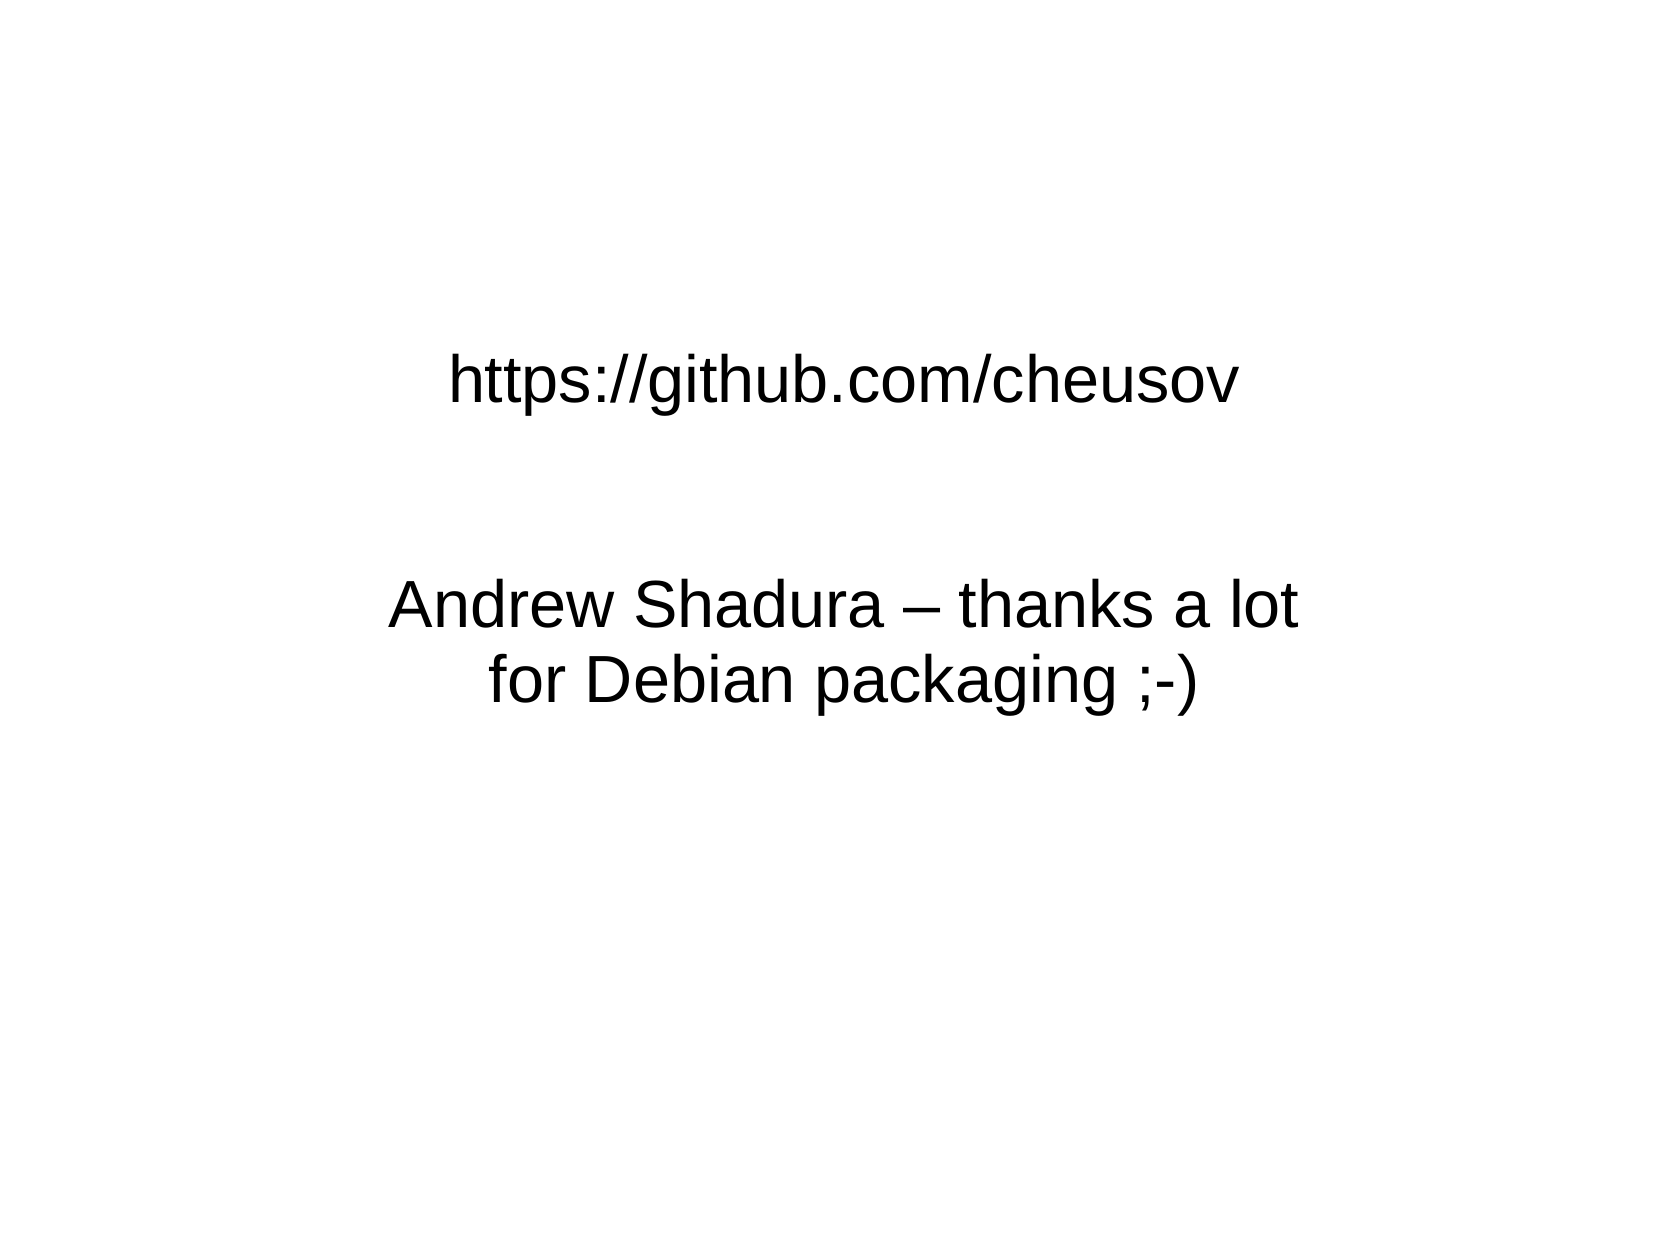

# https://github.com/cheusov
Andrew Shadura – thanks a lot
for Debian packaging ;-)